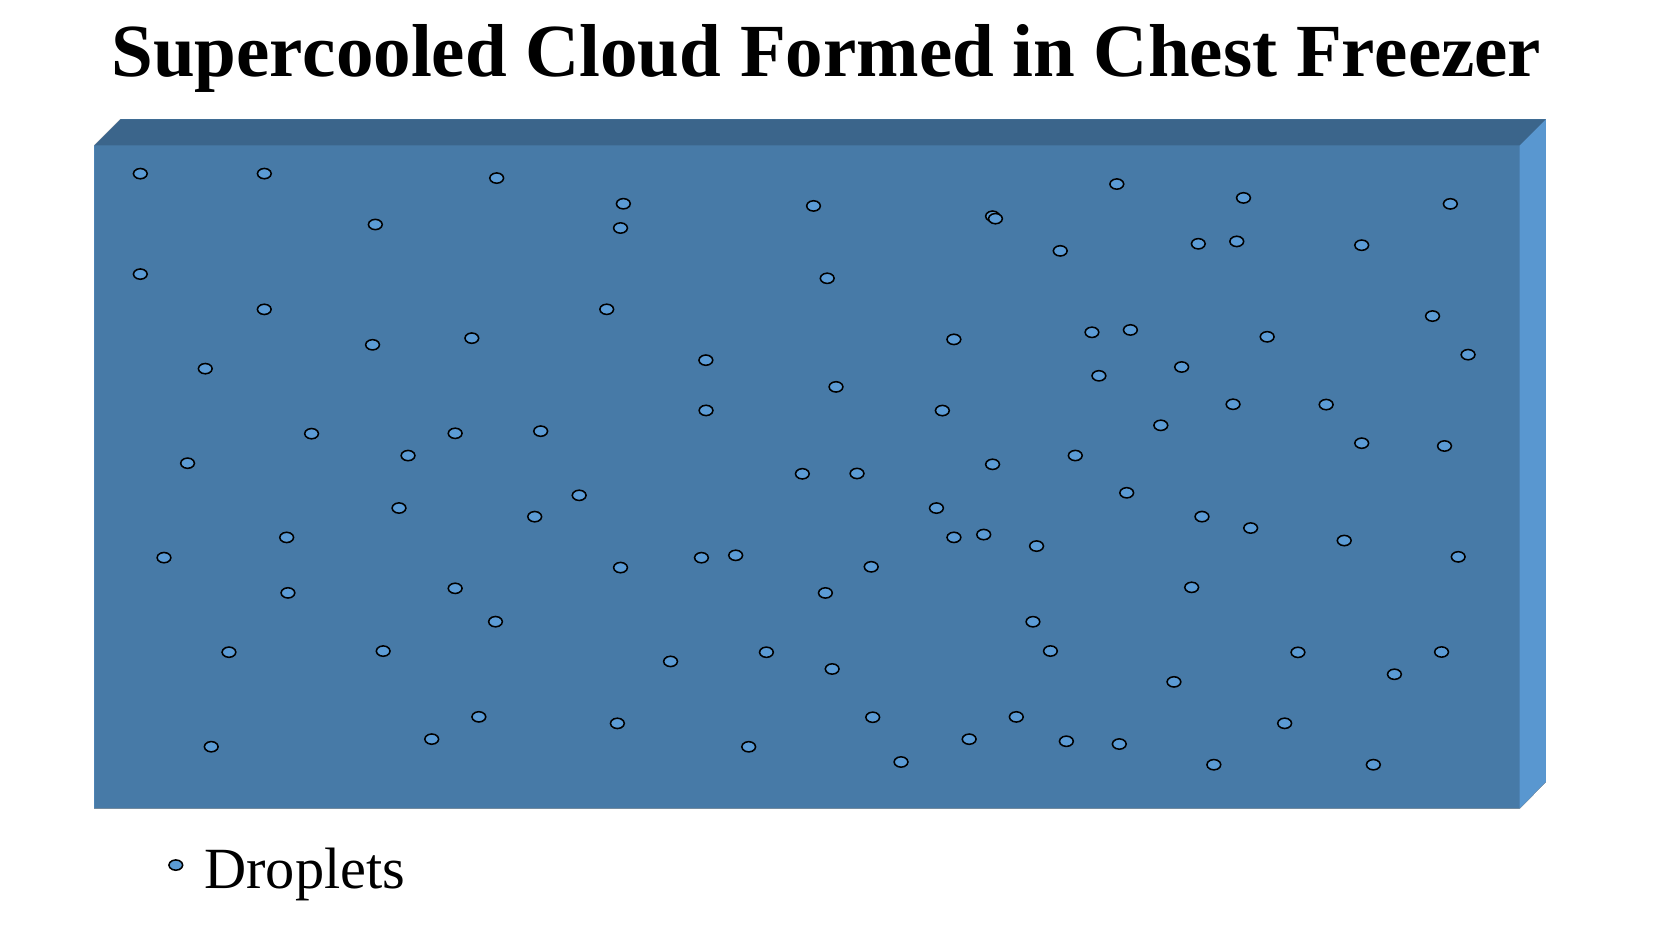

# Supercooled Cloud Formed in Chest Freezer
Droplets